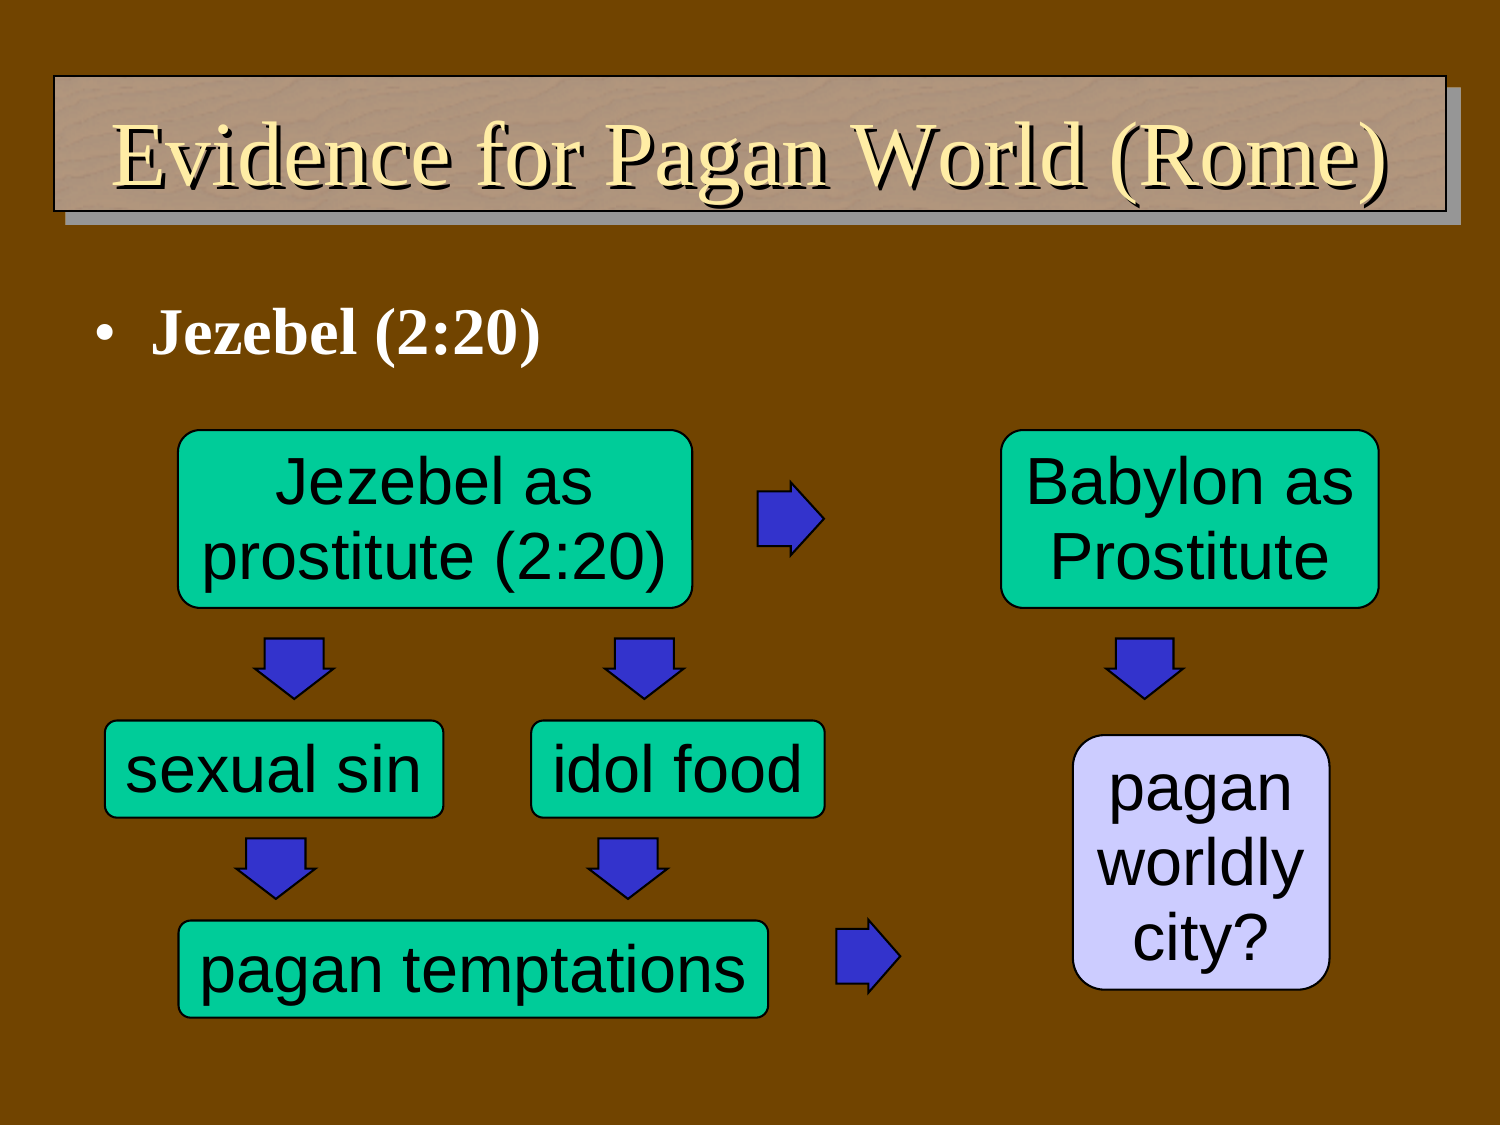

# Evidence for Pagan World (Rome)
Jezebel (2:20)
Jezebel as
prostitute (2:20)
Babylon as
Prostitute
sexual sin
idol food
pagan
worldly
city?
pagan temptations